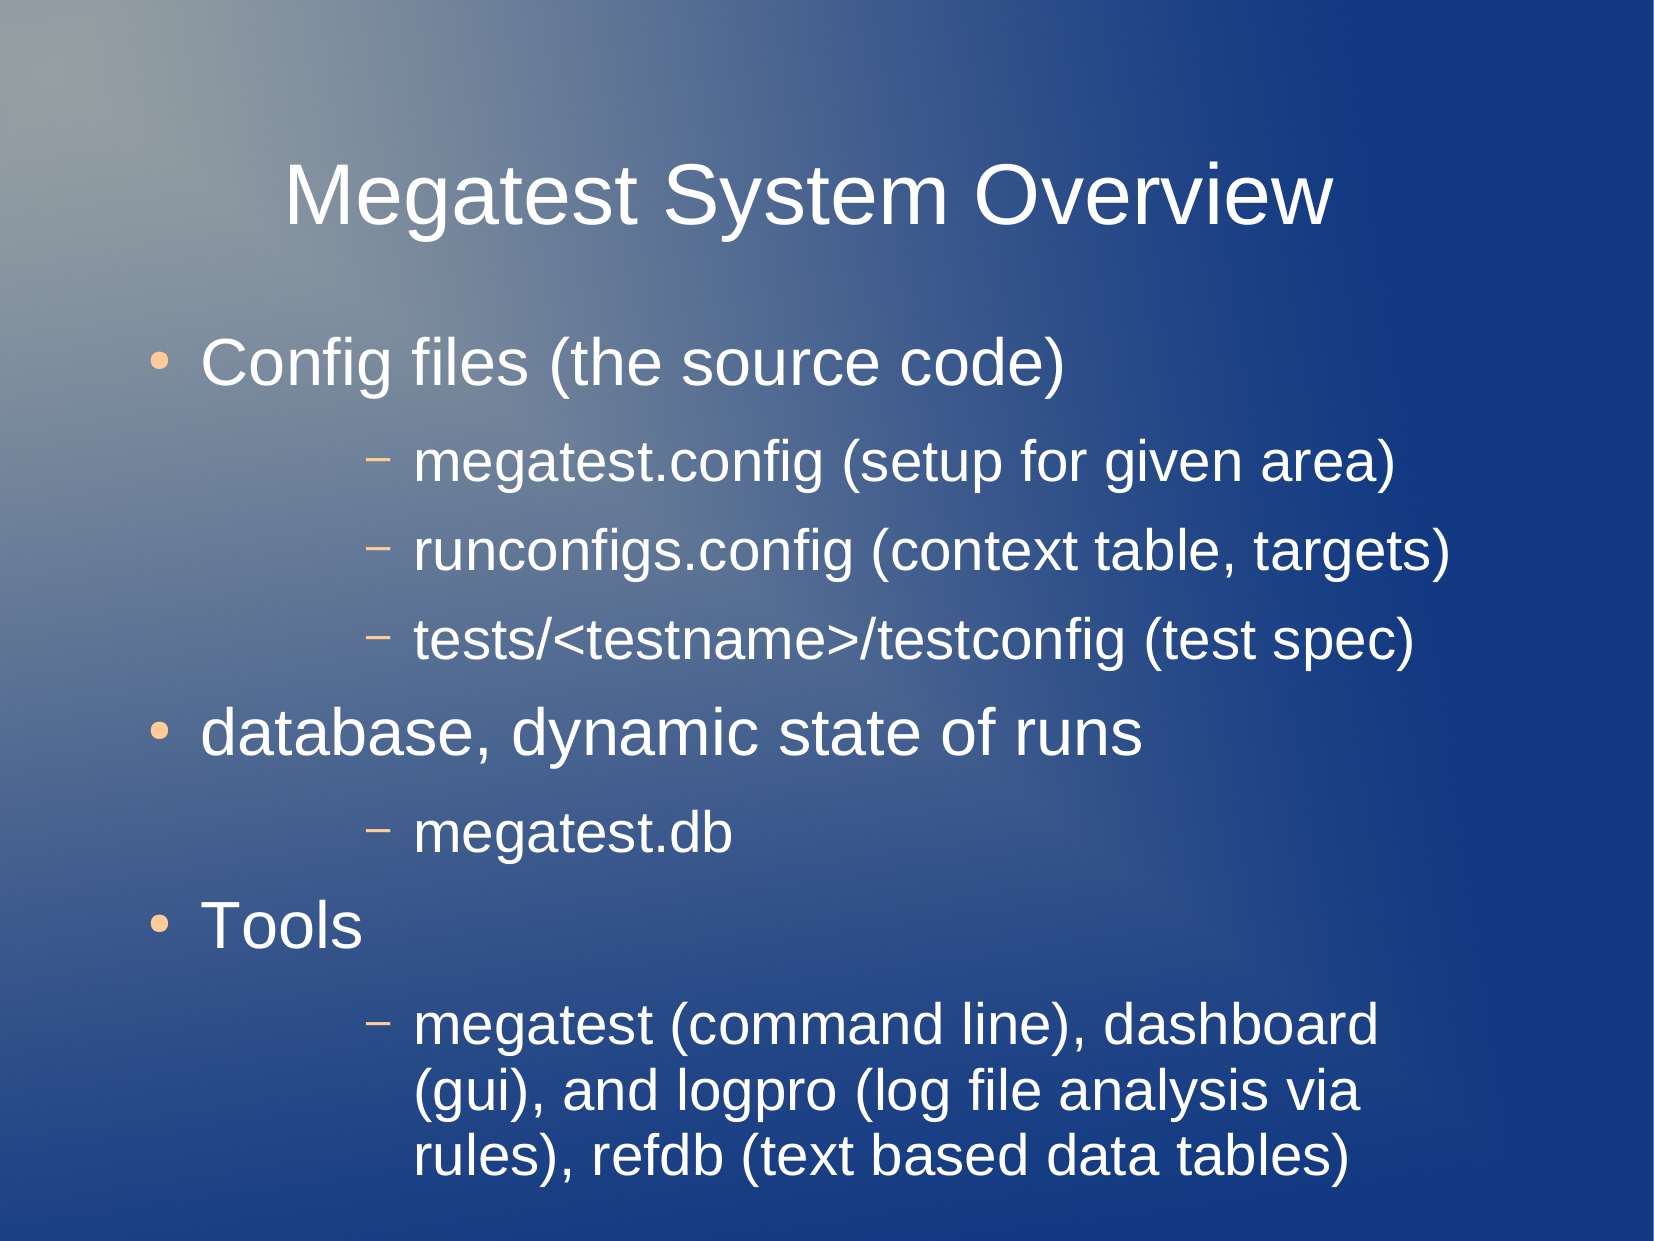

# Megatest System Overview
Config files (the source code)
megatest.config (setup for given area)
runconfigs.config (context table, targets)
tests/<testname>/testconfig (test spec)
database, dynamic state of runs
megatest.db
Tools
megatest (command line), dashboard (gui), and logpro (log file analysis via rules), refdb (text based data tables)